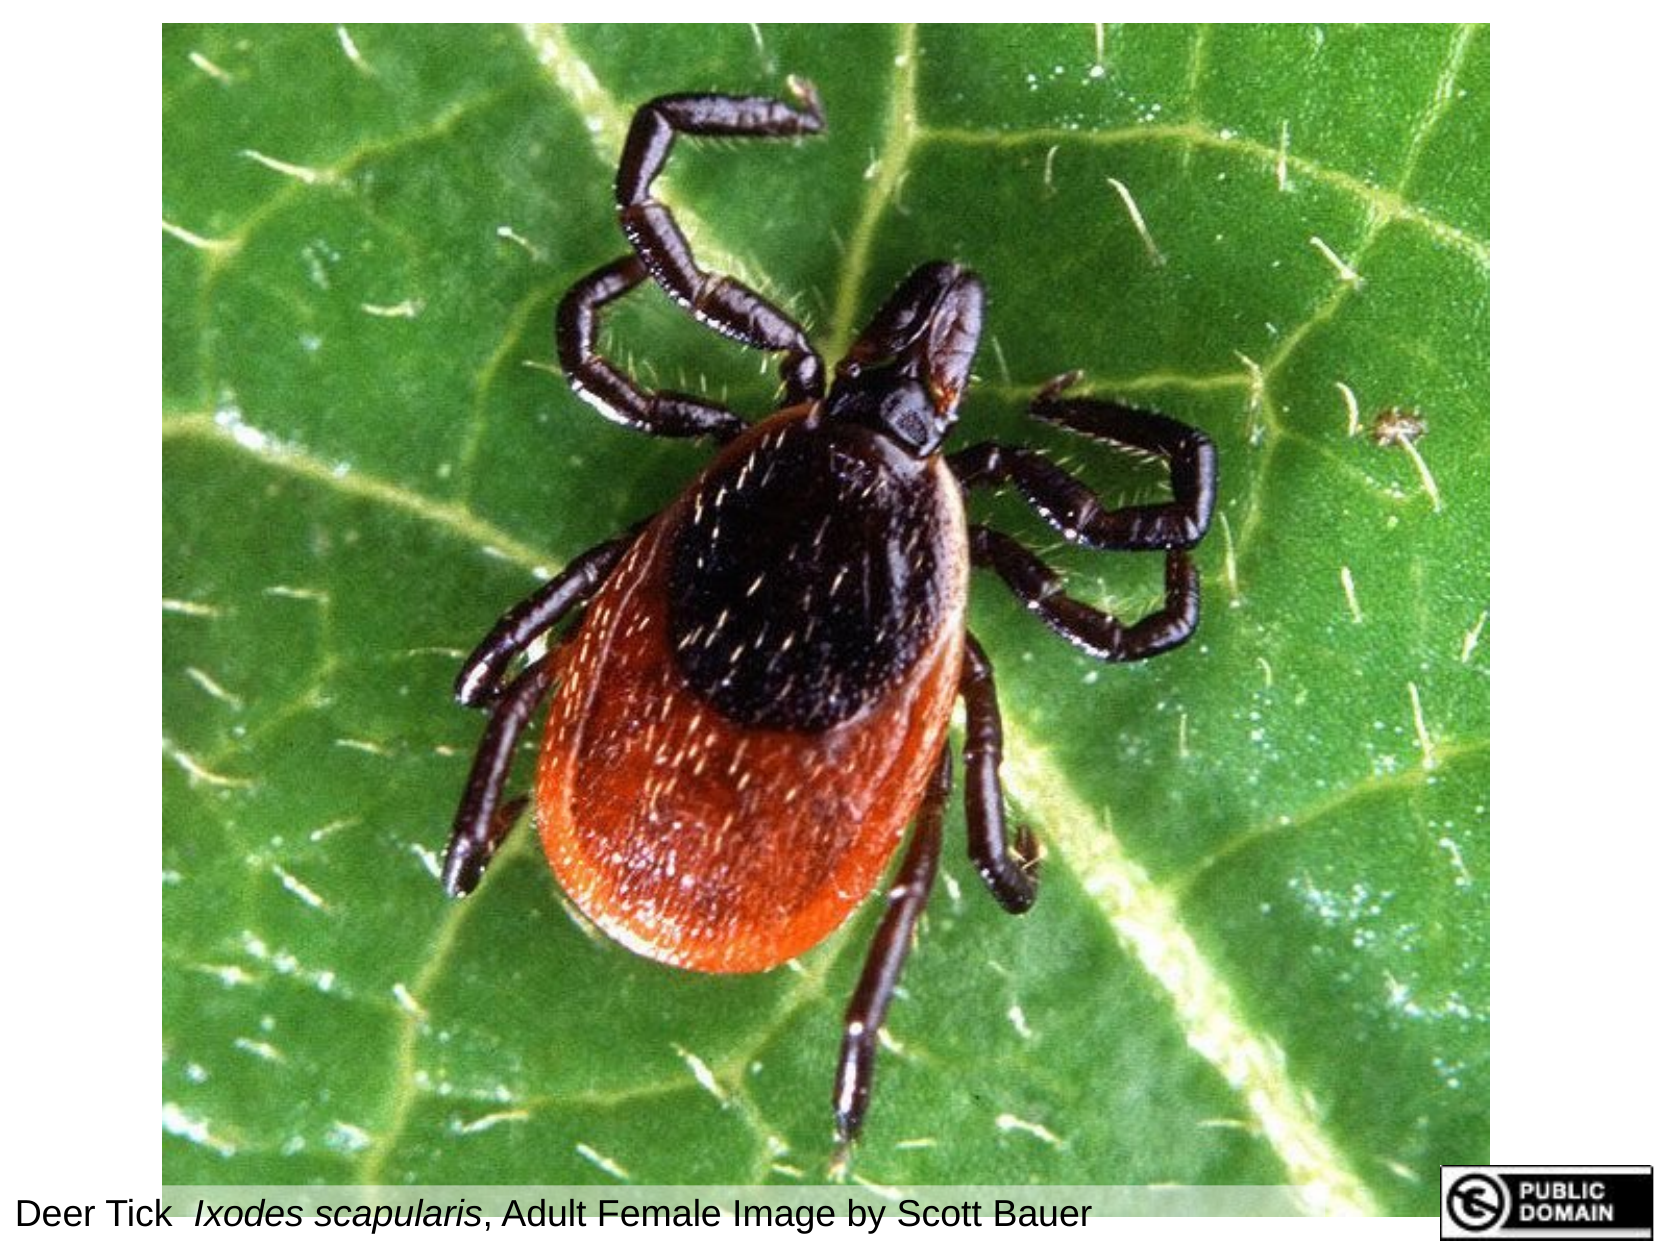

Deer Tick Ixodes scapularis, Adult Female Image by Scott Bauer